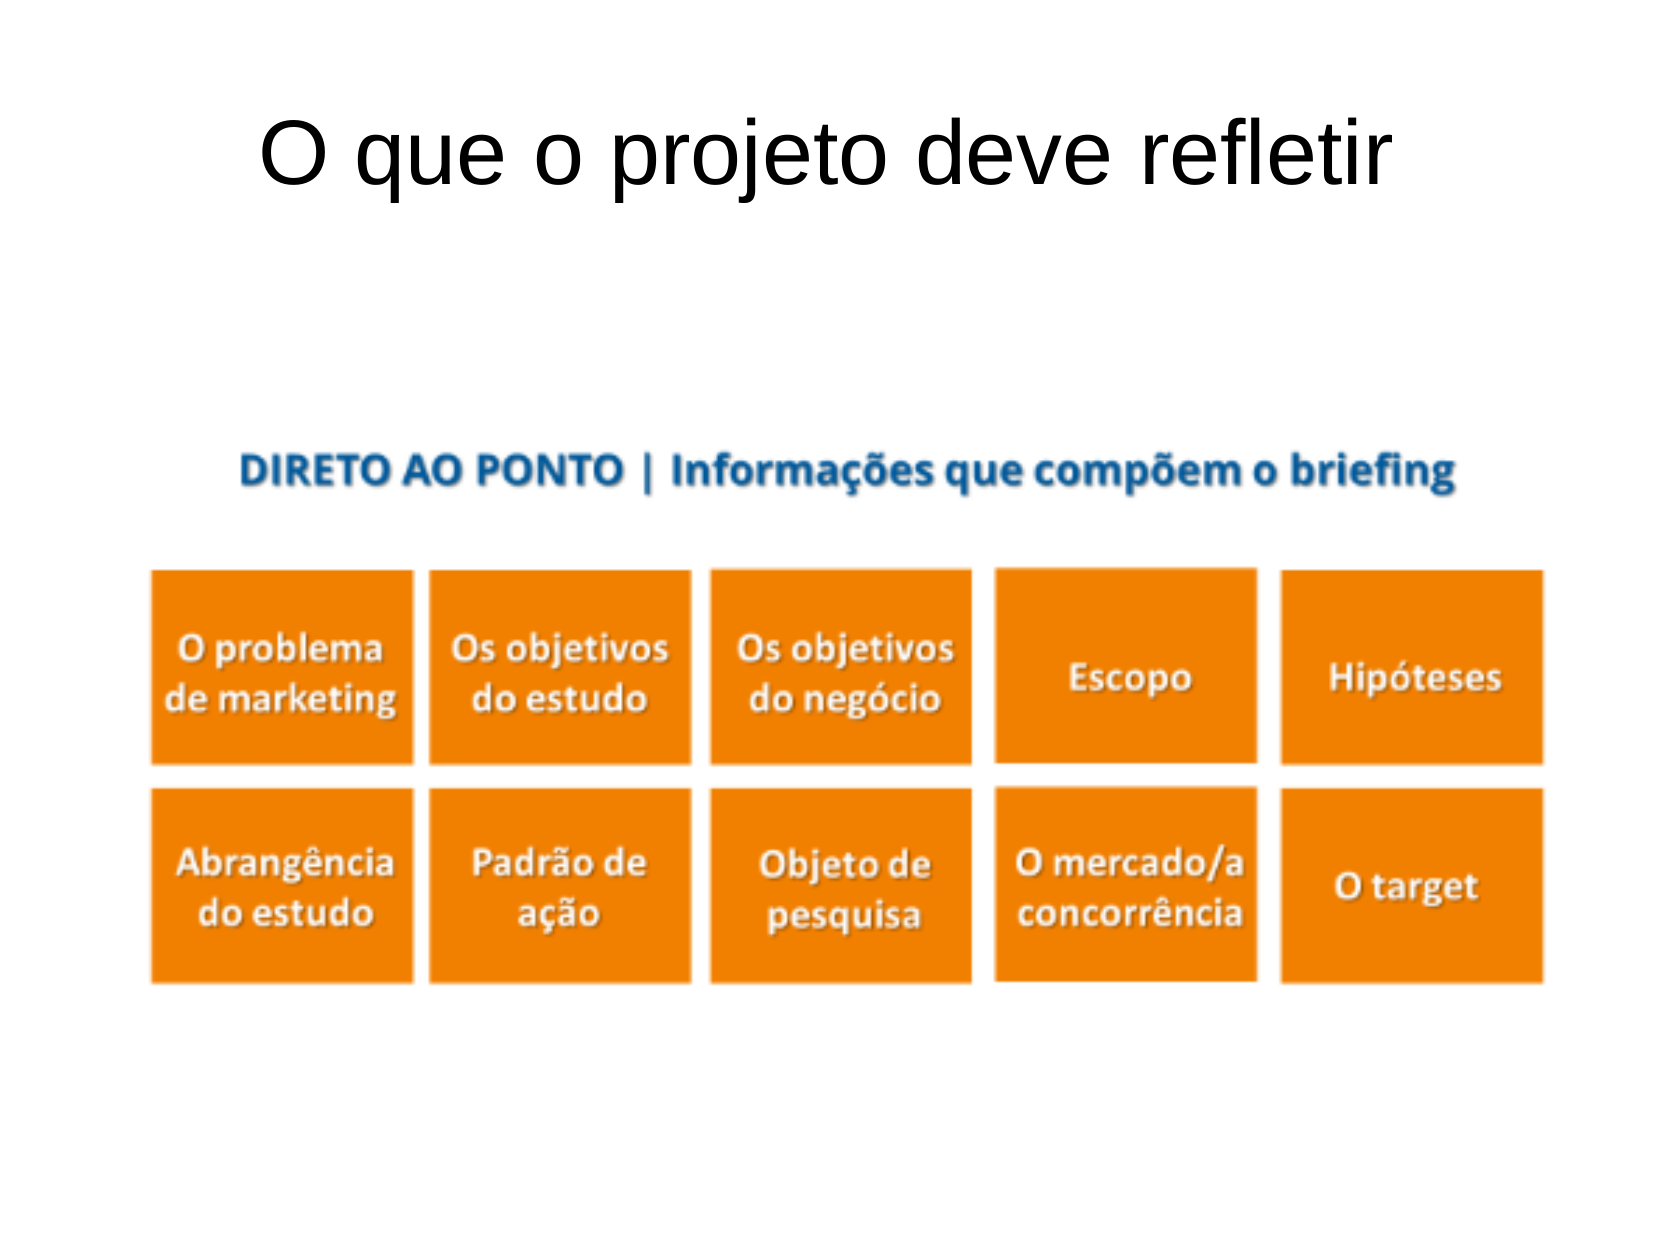

# O que o projeto deve refletir